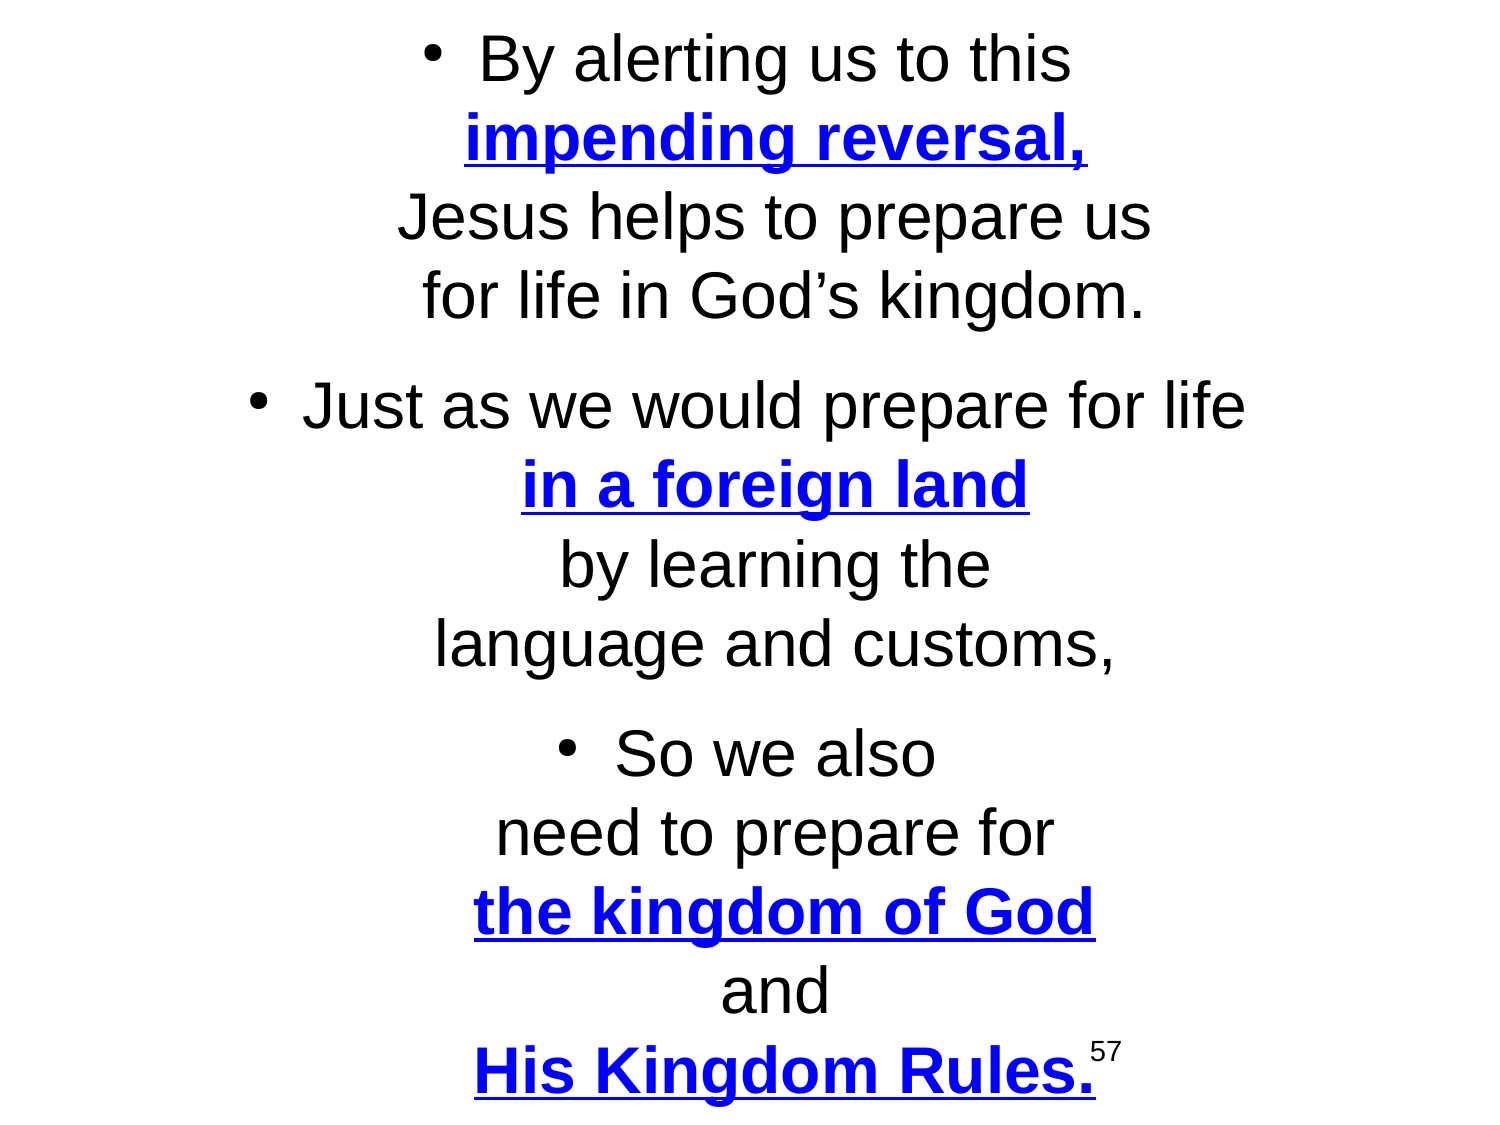

# By alerting us to this impending reversal, Jesus helps to prepare us for life in God’s kingdom.
Just as we would prepare for life
in a foreign land
by learning the
language and customs,
So we also
need to prepare for
the kingdom of God
and
His Kingdom Rules.
57